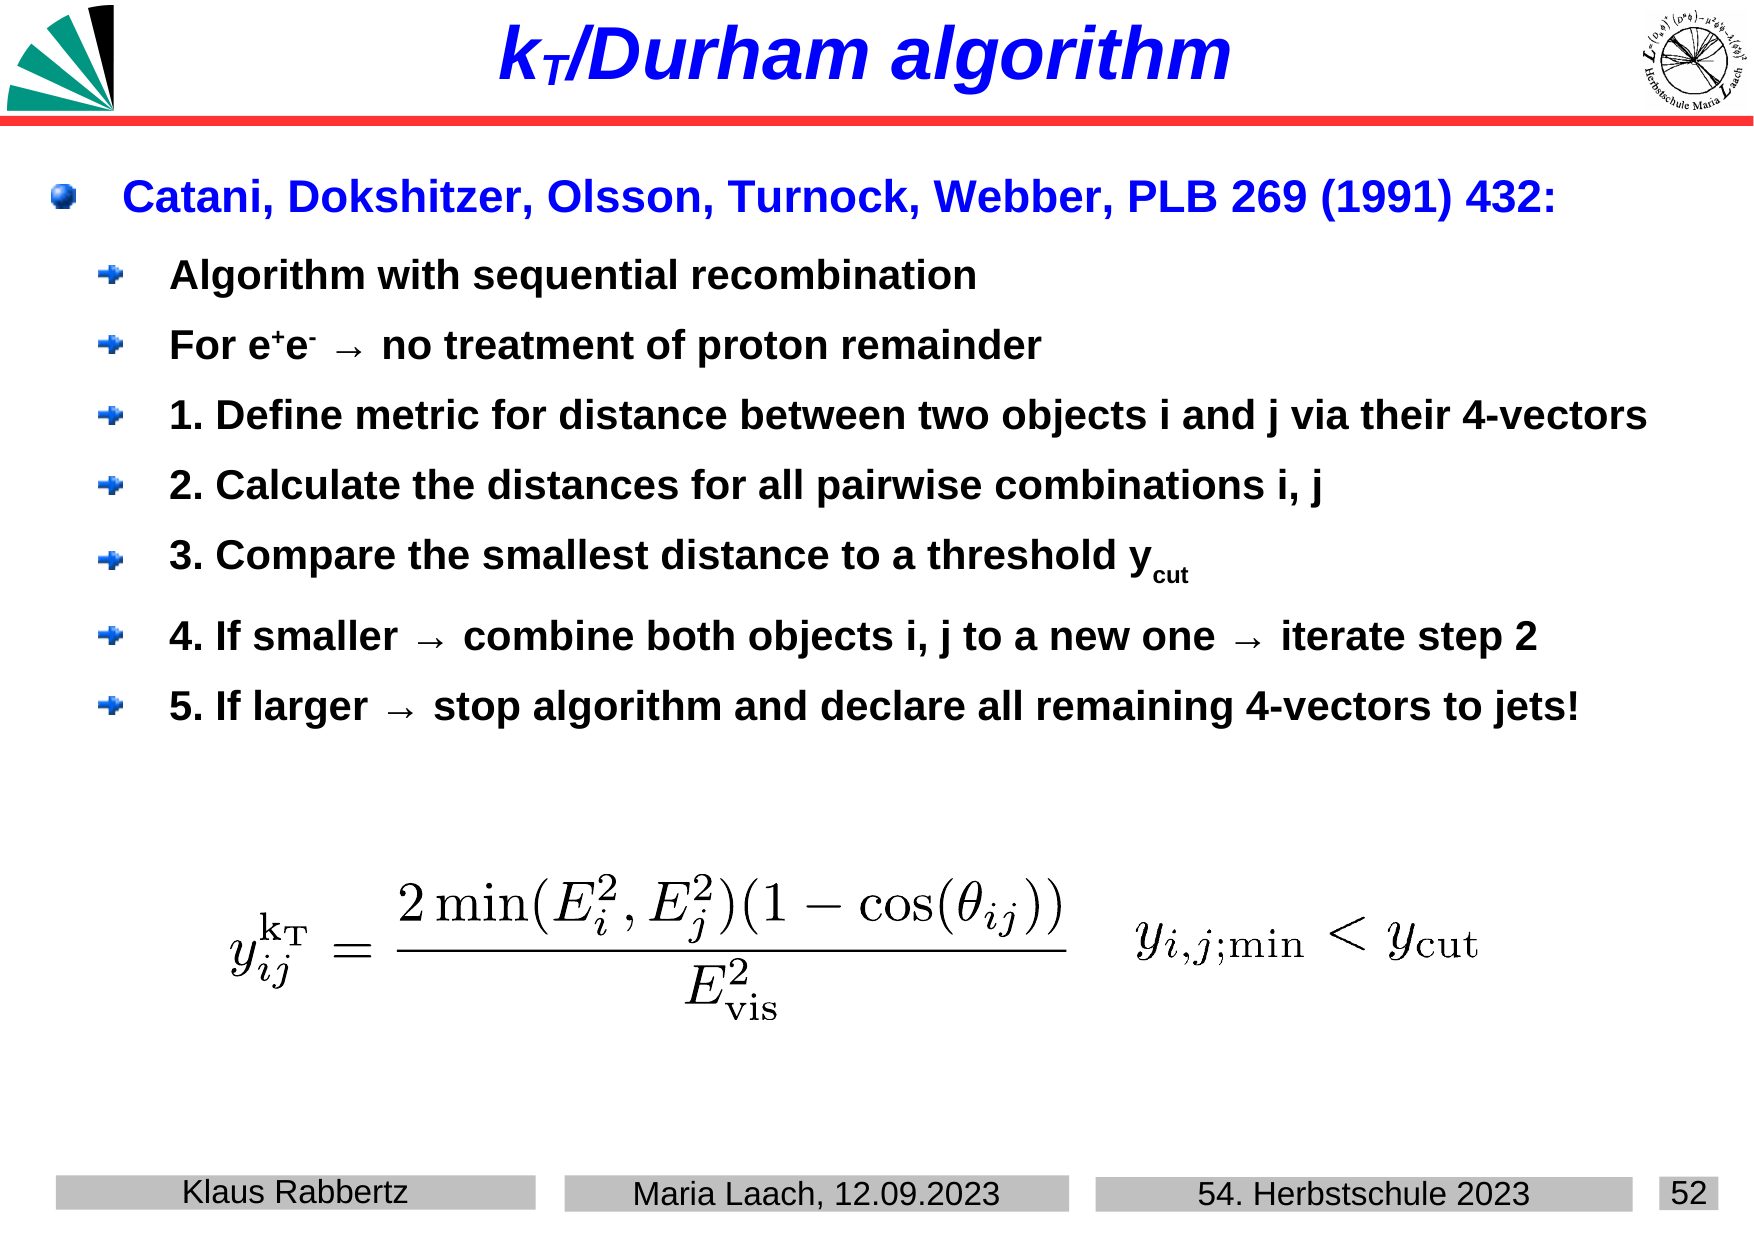

# kT/Durham algorithm
Catani, Dokshitzer, Olsson, Turnock, Webber, PLB 269 (1991) 432:
Algorithm with sequential recombination
For e+e- → no treatment of proton remainder
1. Define metric for distance between two objects i and j via their 4-vectors
2. Calculate the distances for all pairwise combinations i, j
3. Compare the smallest distance to a threshold ycut
4. If smaller → combine both objects i, j to a new one → iterate step 2
5. If larger → stop algorithm and declare all remaining 4-vectors to jets!